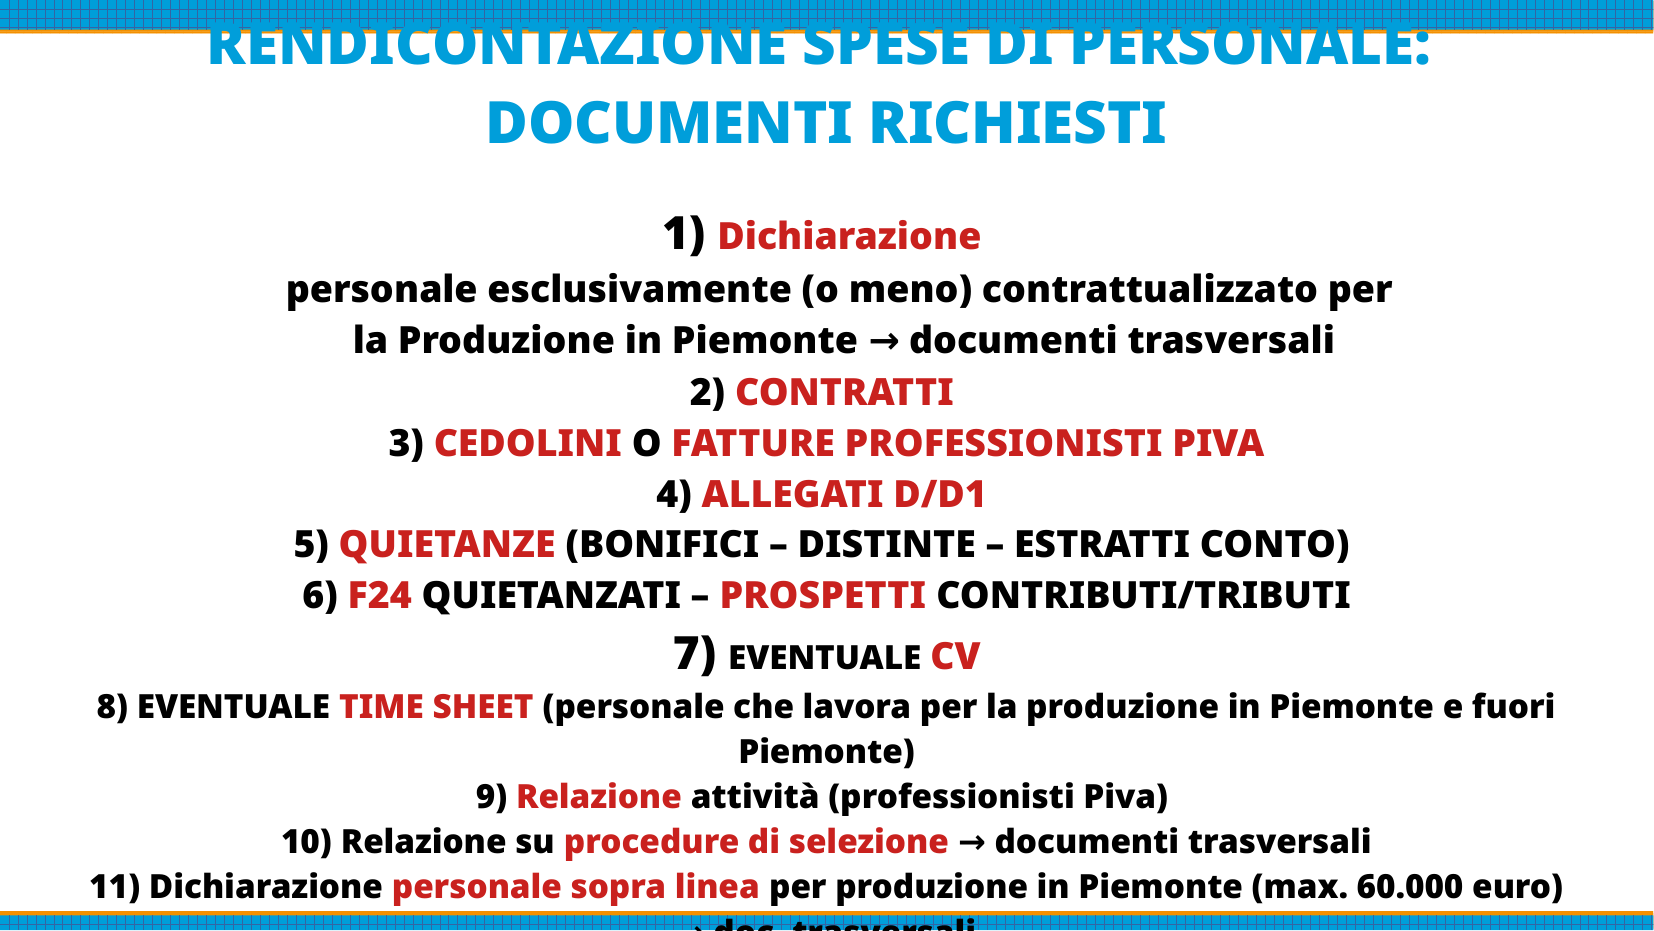

# RENDICONTAZIONE SPESE DI PERSONALE:
DOCUMENTI RICHIESTI
 Dichiarazione
personale esclusivamente (o meno) contrattualizzato per
la Produzione in Piemonte → documenti trasversali
 CONTRATTI
 CEDOLINI O FATTURE PROFESSIONISTI PIVA
 ALLEGATI D/D1
 QUIETANZE (BONIFICI – DISTINTE – ESTRATTI CONTO)
 F24 QUIETANZATI – PROSPETTI CONTRIBUTI/TRIBUTI
 EVENTUALE CV
 EVENTUALE TIME SHEET (personale che lavora per la produzione in Piemonte e fuori Piemonte)
 Relazione attività (professionisti Piva)
 Relazione su procedure di selezione → documenti trasversali
 Dichiarazione personale sopra linea per produzione in Piemonte (max. 60.000 euro) → doc. trasversali